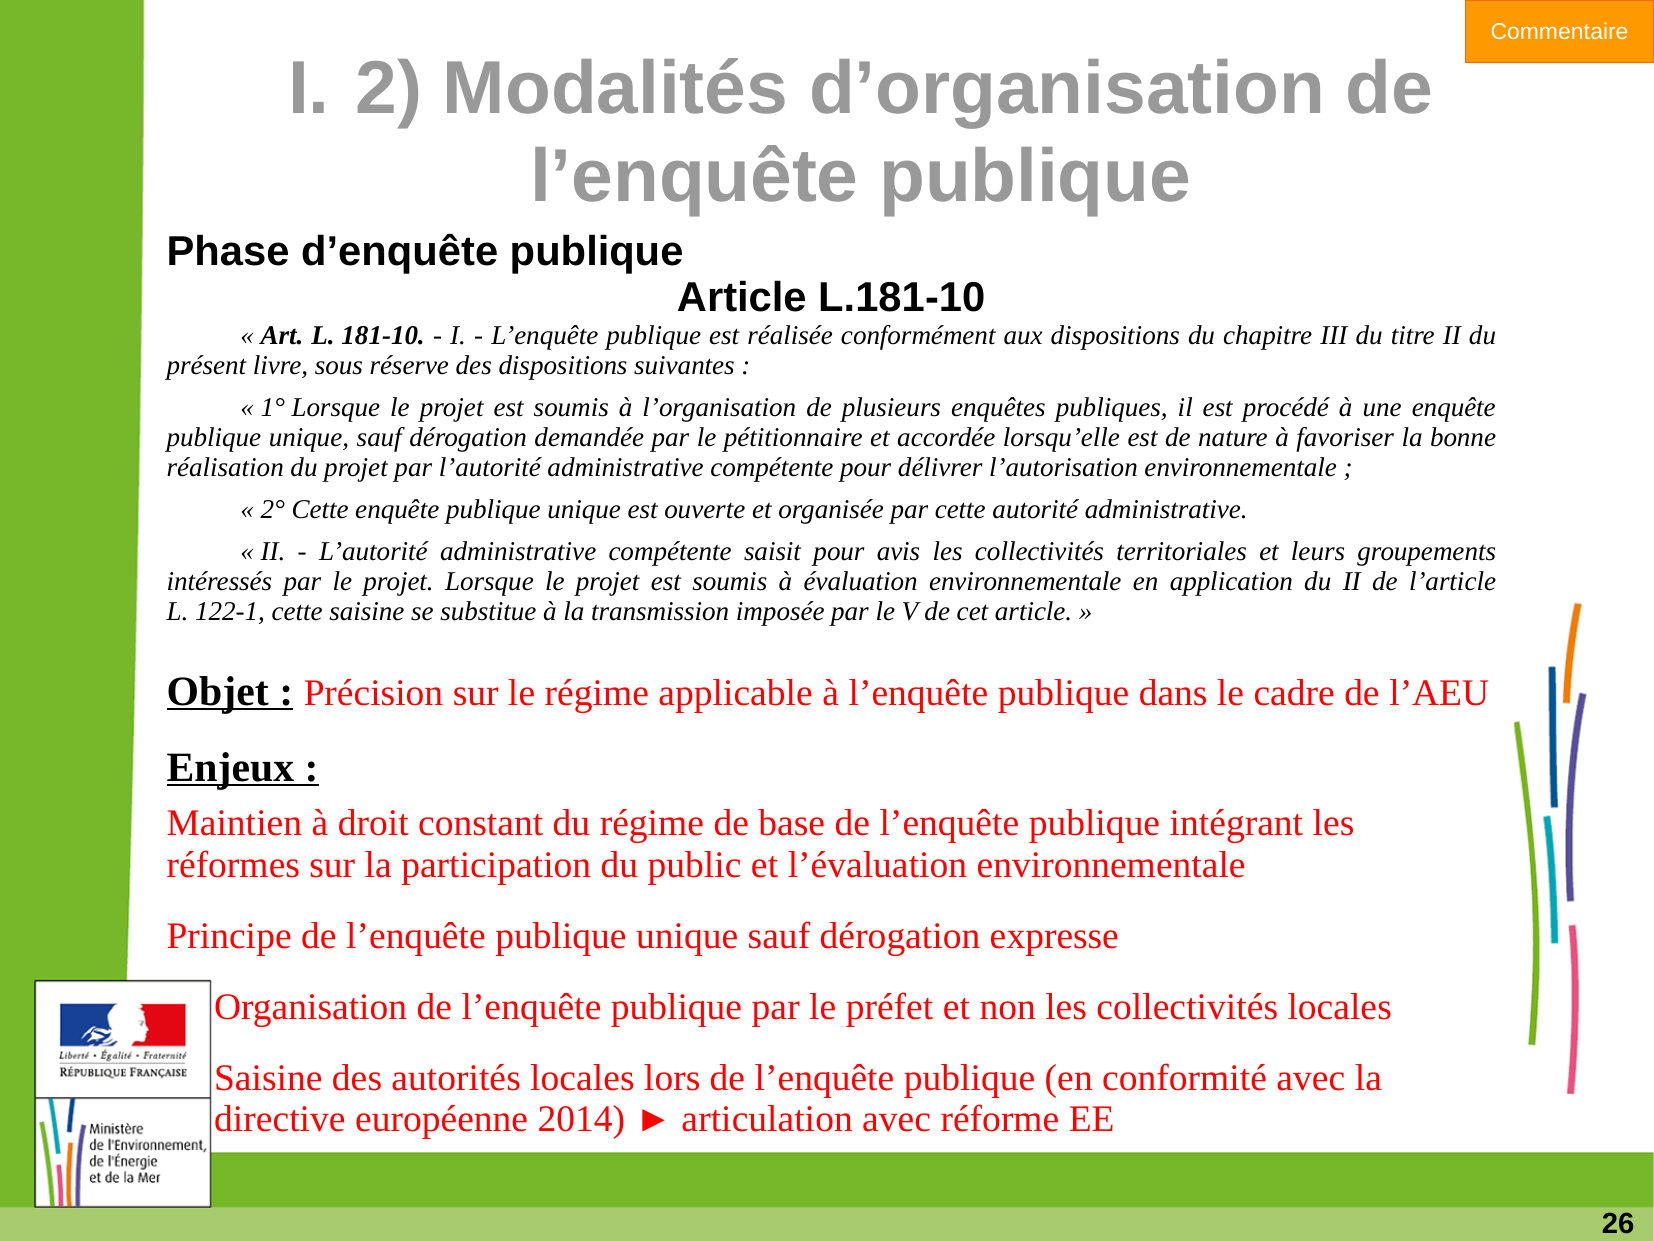

Commentaire
# I. 2) Modalités d’organisation de l’enquête publique
Phase d’enquête publique
Article L.181-10
« Art. L. 181-10. - I. - L’enquête publique est réalisée conformément aux dispositions du chapitre III du titre II du présent livre, sous réserve des dispositions suivantes :
« 1° Lorsque le projet est soumis à l’organisation de plusieurs enquêtes publiques, il est procédé à une enquête publique unique, sauf dérogation demandée par le pétitionnaire et accordée lorsqu’elle est de nature à favoriser la bonne réalisation du projet par l’autorité administrative compétente pour délivrer l’autorisation environnementale ;
« 2° Cette enquête publique unique est ouverte et organisée par cette autorité administrative.
« II. - L’autorité administrative compétente saisit pour avis les collectivités territoriales et leurs groupements intéressés par le projet. Lorsque le projet est soumis à évaluation environnementale en application du II de l’article L. 122-1, cette saisine se substitue à la transmission imposée par le V de cet article. »
Objet : Précision sur le régime applicable à l’enquête publique dans le cadre de l’AEU
Enjeux :
Maintien à droit constant du régime de base de l’enquête publique intégrant les réformes sur la participation du public et l’évaluation environnementale
Principe de l’enquête publique unique sauf dérogation expresse
 Organisation de l’enquête publique par le préfet et non les collectivités locales
 Saisine des autorités locales lors de l’enquête publique (en conformité avec la
 directive européenne 2014) ► articulation avec réforme EE